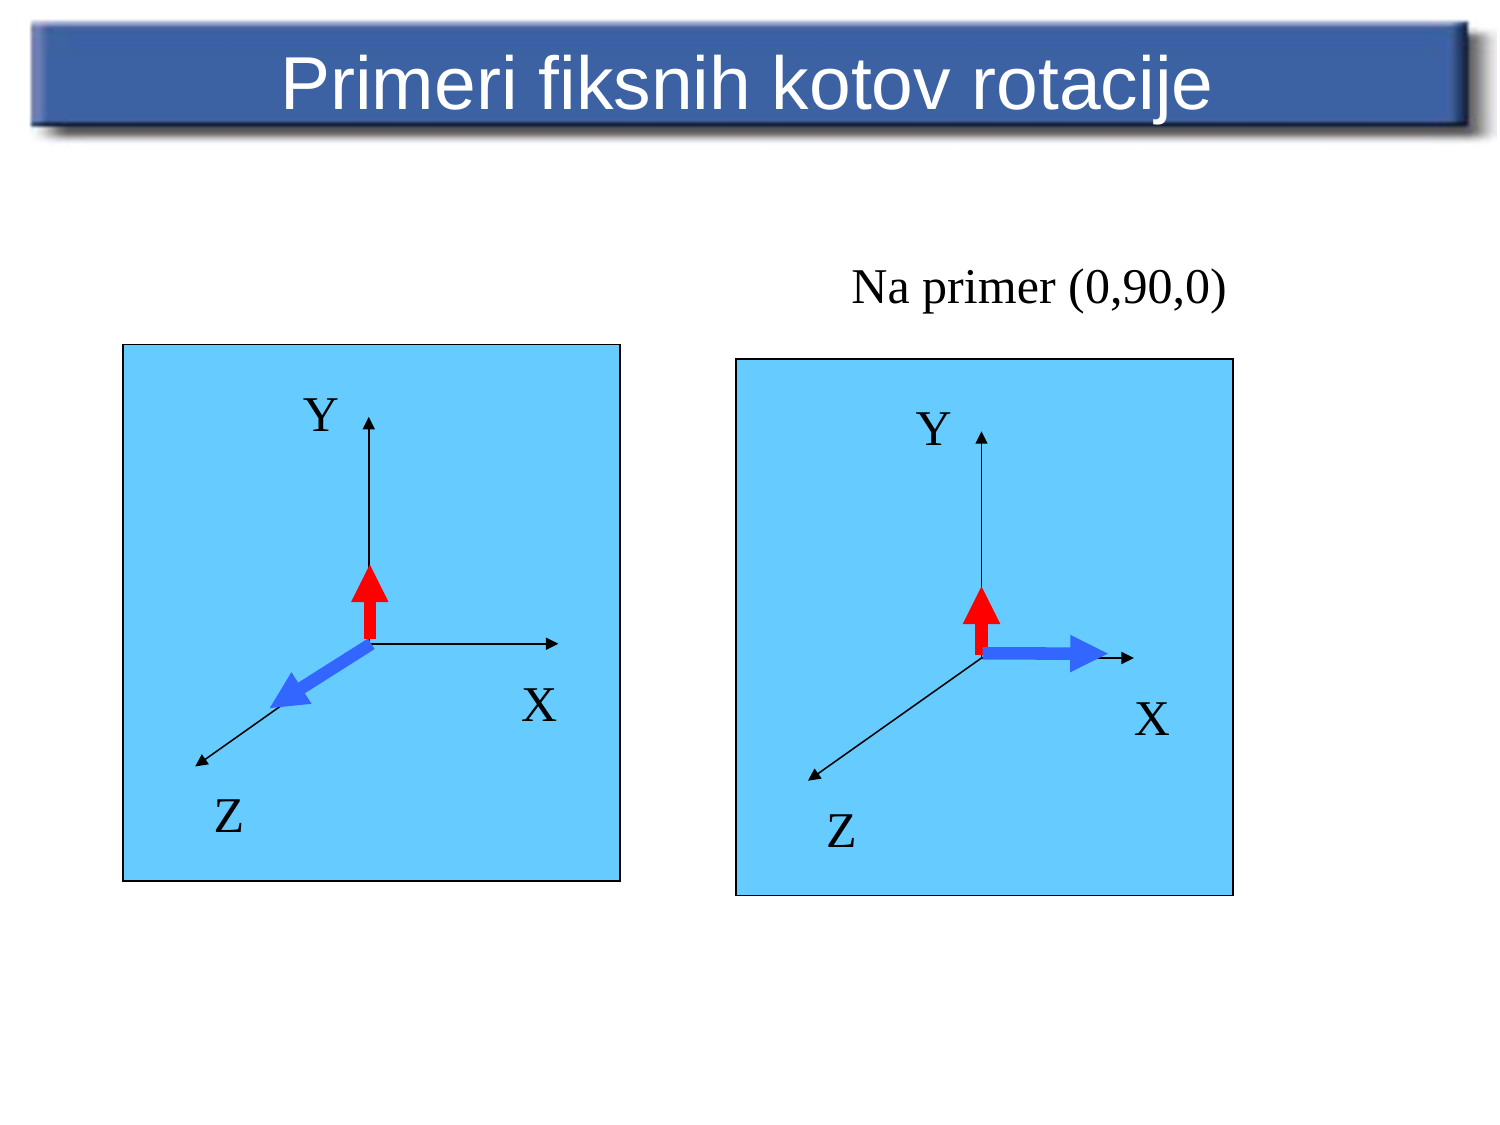

Primeri fiksnih kotov rotacije
Na primer (0,90,0)
Y
Y
X
X
Z
Z